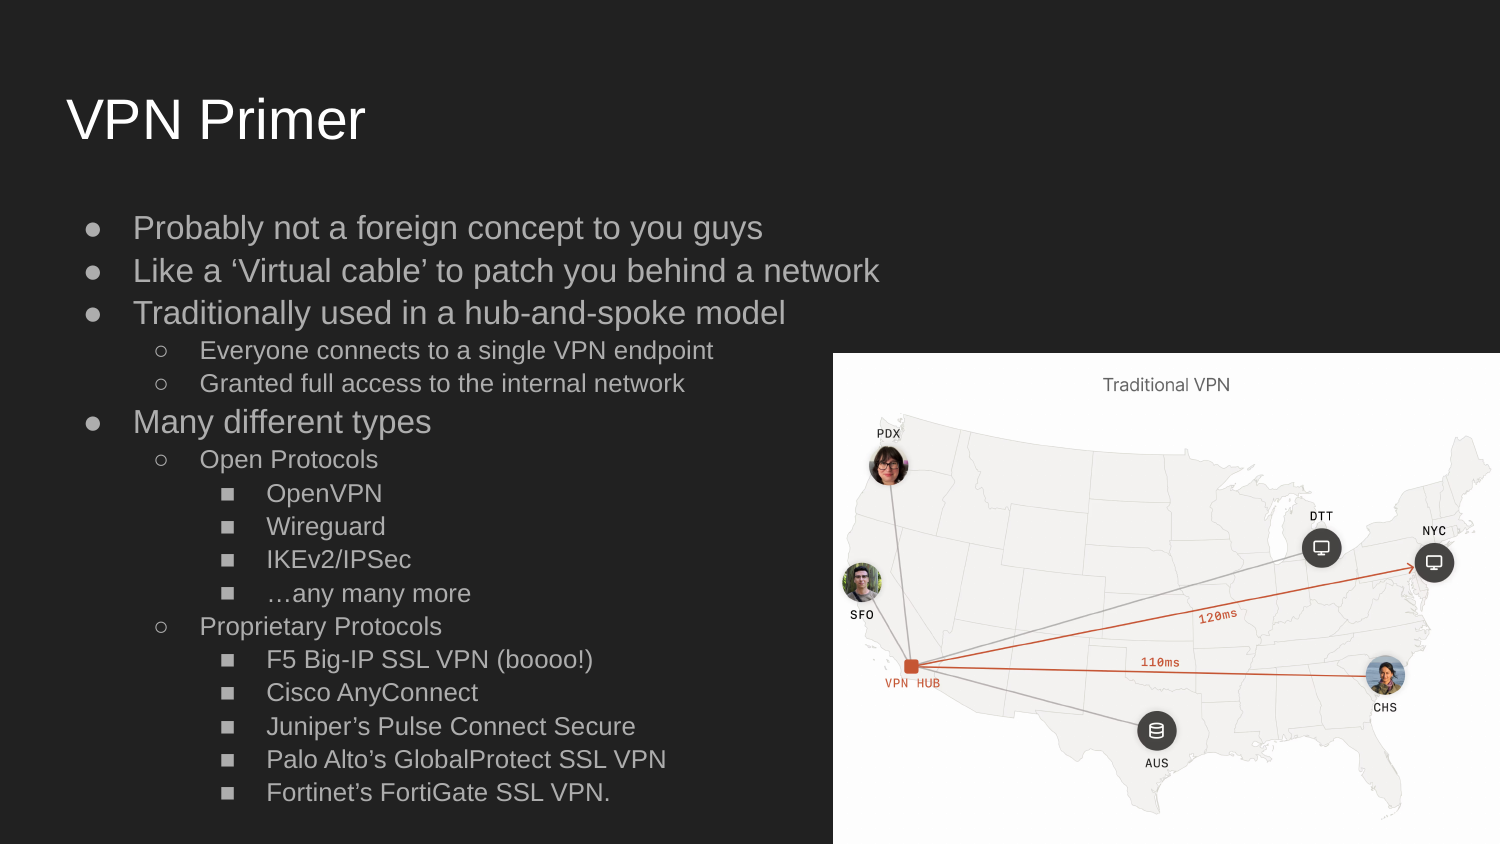

# VPN Primer
Probably not a foreign concept to you guys
Like a ‘Virtual cable’ to patch you behind a network
Traditionally used in a hub-and-spoke model
Everyone connects to a single VPN endpoint
Granted full access to the internal network
Many different types
Open Protocols
OpenVPN
Wireguard
IKEv2/IPSec
…any many more
Proprietary Protocols
F5 Big-IP SSL VPN (boooo!)
Cisco AnyConnect
Juniper’s Pulse Connect Secure
Palo Alto’s GlobalProtect SSL VPN
Fortinet’s FortiGate SSL VPN.